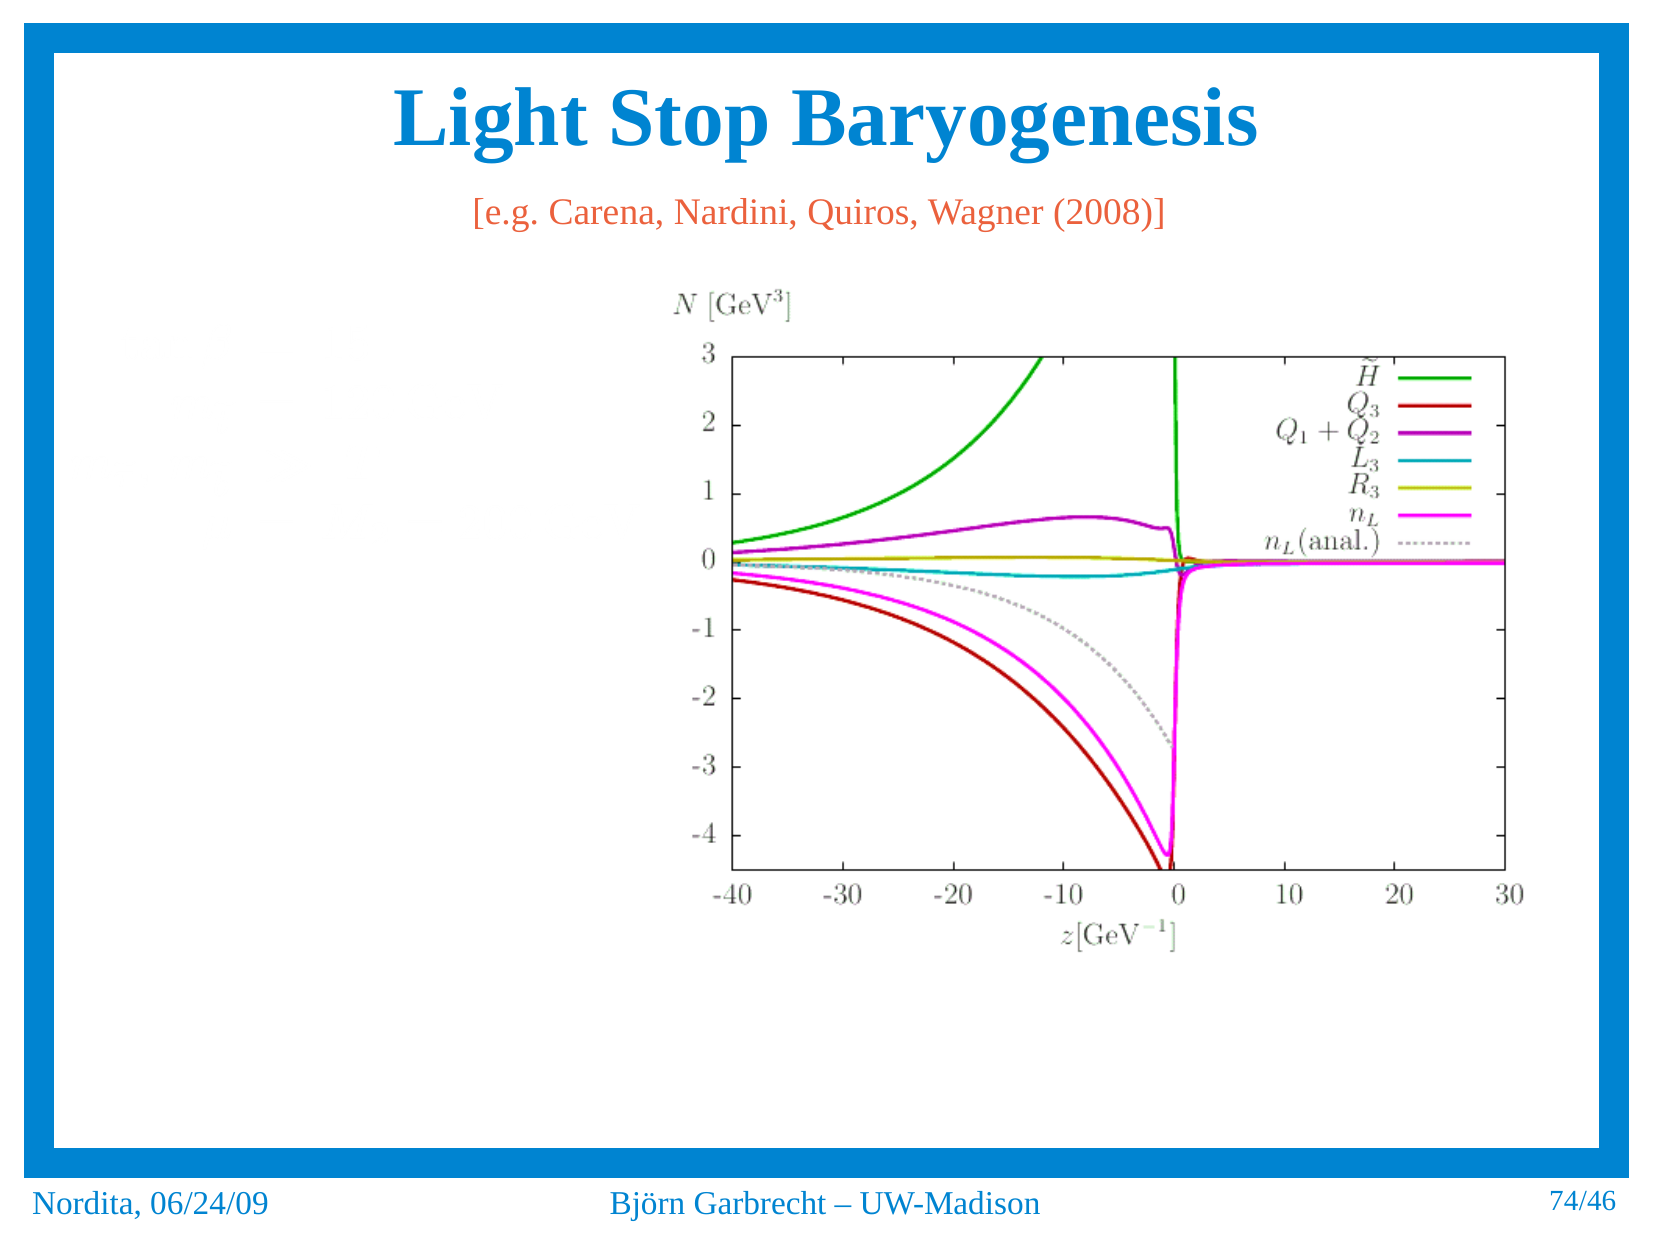

# Light Stop Baryogenesis
[e.g. Carena, Nardini, Quiros, Wagner (2008)]
Björn Garbrecht – UW-Madison
74